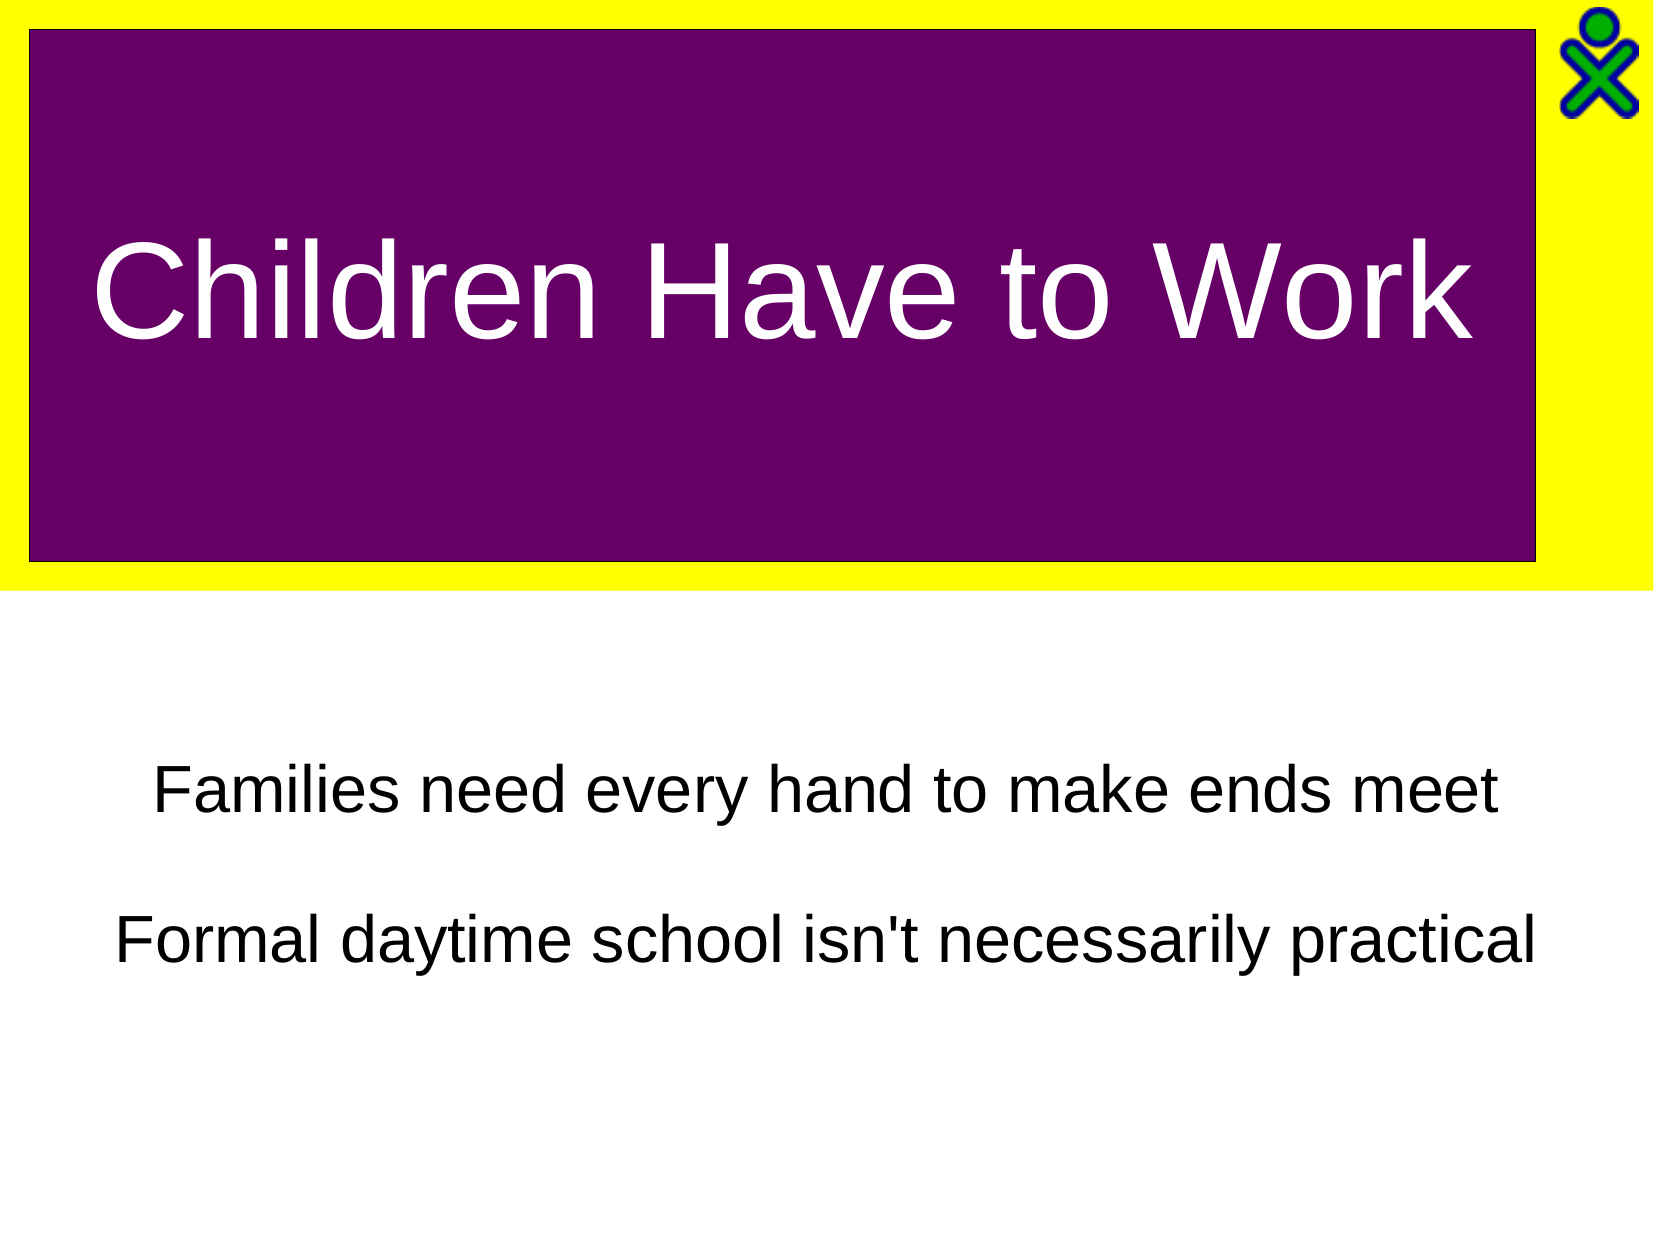

# Children Have to Work
Families need every hand to make ends meet
Formal daytime school isn't necessarily practical